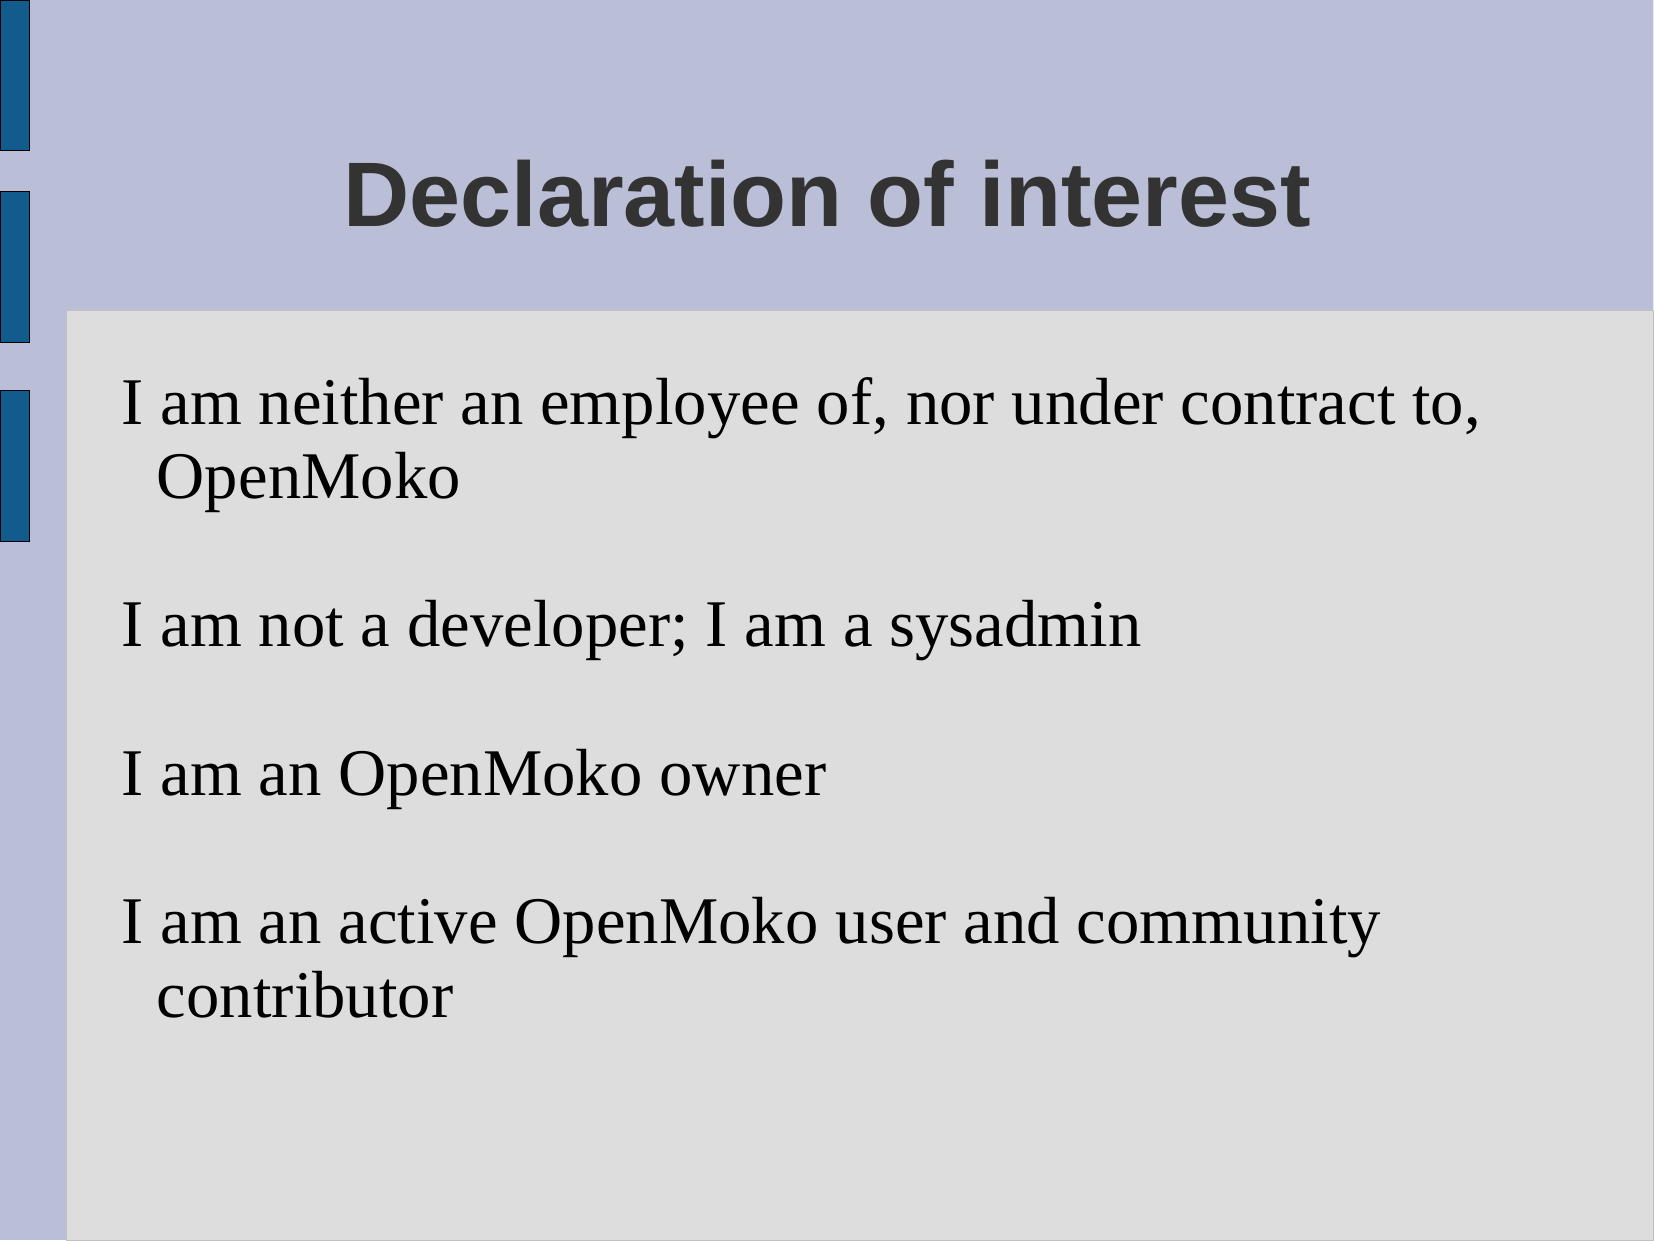

# Declaration of interest
I am neither an employee of, nor under contract to, OpenMoko
I am not a developer; I am a sysadmin
I am an OpenMoko owner
I am an active OpenMoko user and community contributor